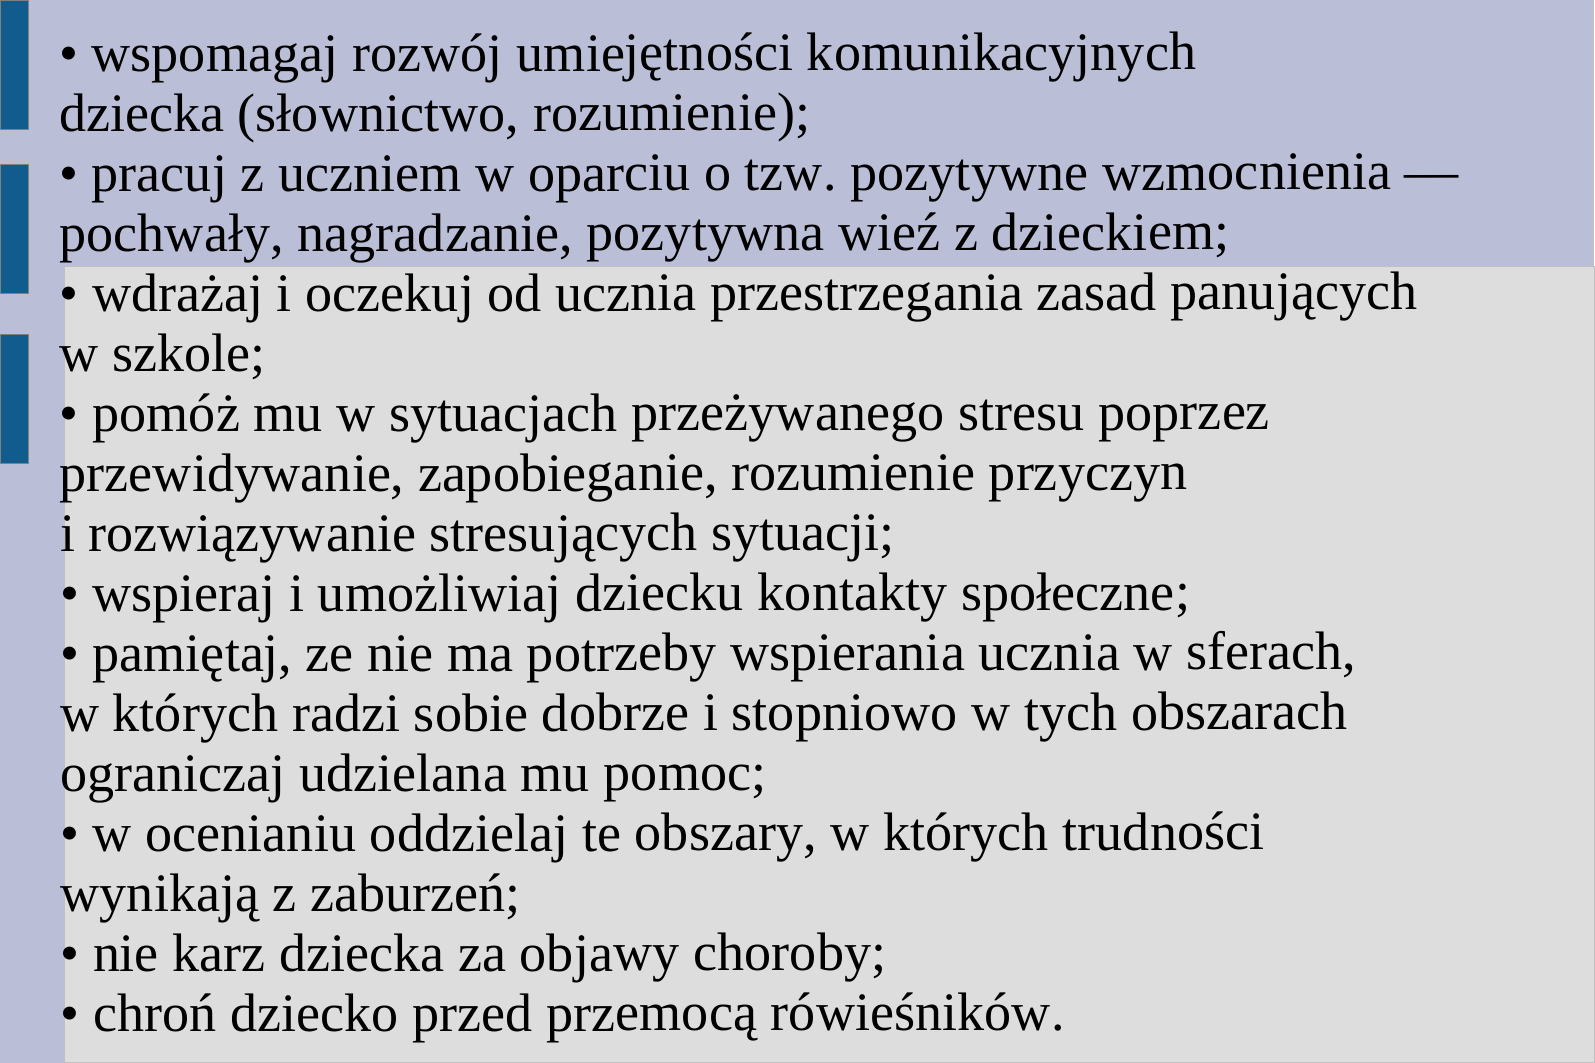

• wspomagaj rozwój umiejętności komunikacyjnych
dziecka (słownictwo, rozumienie);
• pracuj z uczniem w oparciu o tzw. pozytywne wzmocnienia ― pochwały, nagradzanie, pozytywna wieź z dzieckiem;
• wdrażaj i oczekuj od ucznia przestrzegania zasad panujących
w szkole;
• pomóż mu w sytuacjach przeżywanego stresu poprzez
przewidywanie, zapobieganie, rozumienie przyczyn
i rozwiązywanie stresujących sytuacji;
• wspieraj i umożliwiaj dziecku kontakty społeczne;
• pamiętaj, ze nie ma potrzeby wspierania ucznia w sferach,
w których radzi sobie dobrze i stopniowo w tych obszarach ograniczaj udzielana mu pomoc;
• w ocenianiu oddzielaj te obszary, w których trudności
wynikają z zaburzeń;
• nie karz dziecka za objawy choroby;
• chroń dziecko przed przemocą rówieśników.
#